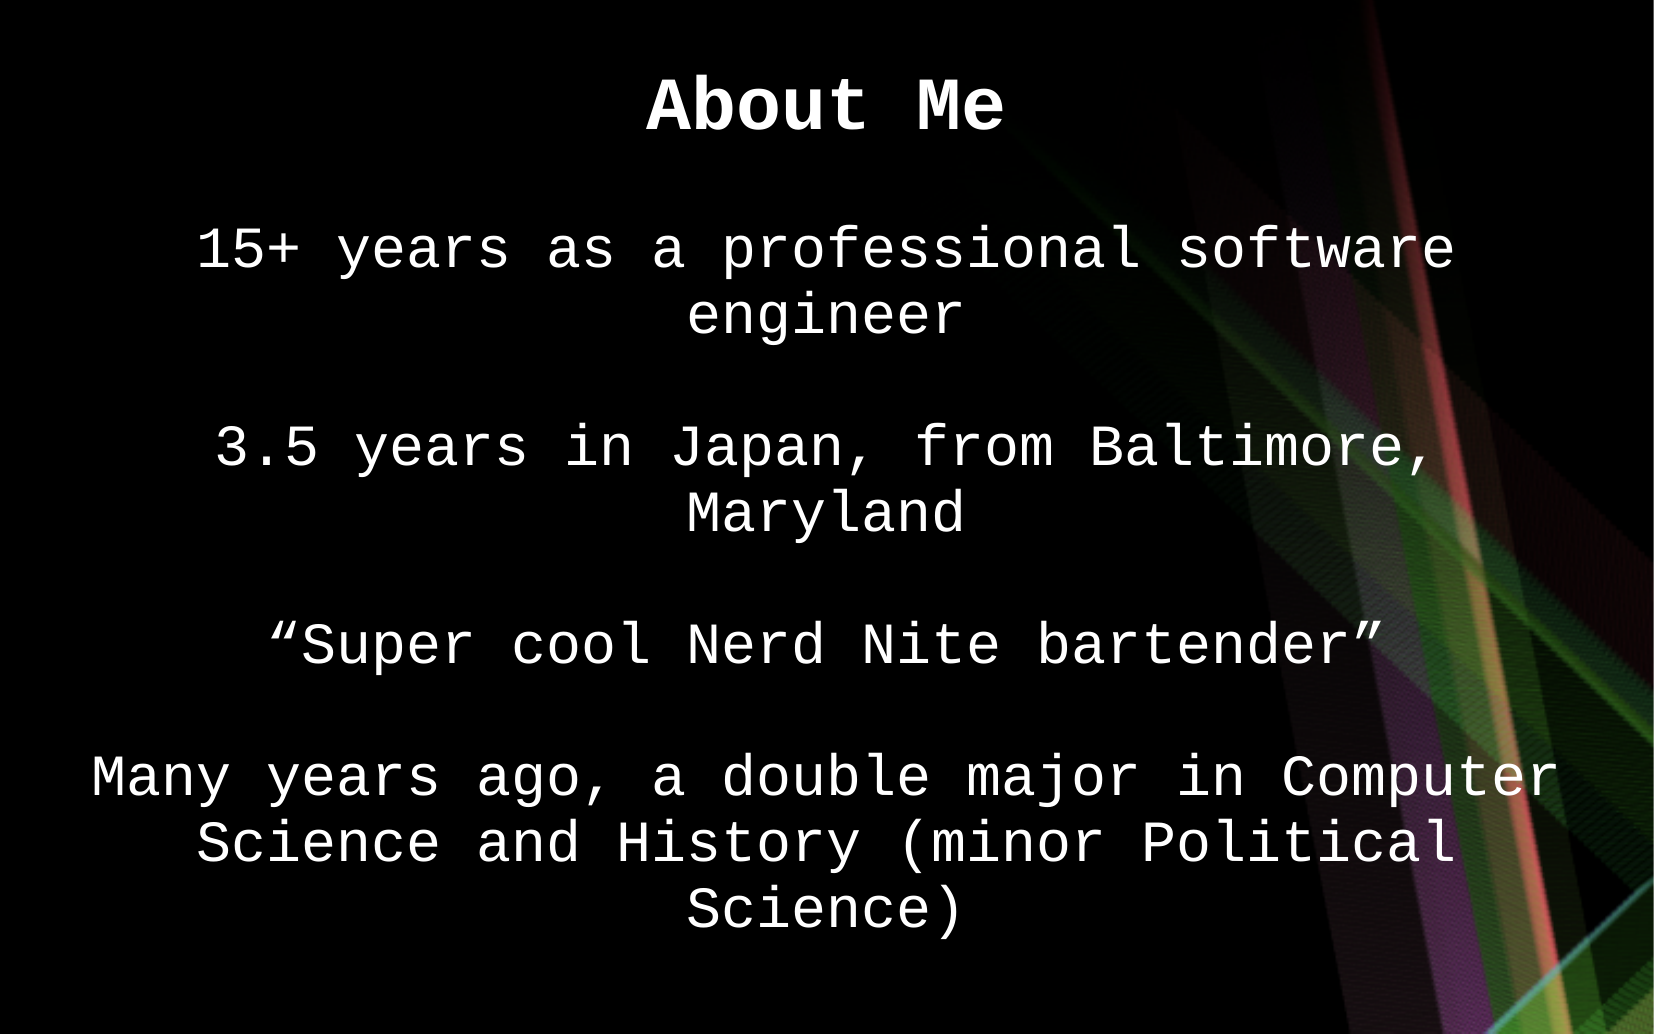

# About Me
15+ years as a professional software engineer
3.5 years in Japan, from Baltimore, Maryland
“Super cool Nerd Nite bartender”
Many years ago, a double major in Computer Science and History (minor Political Science)